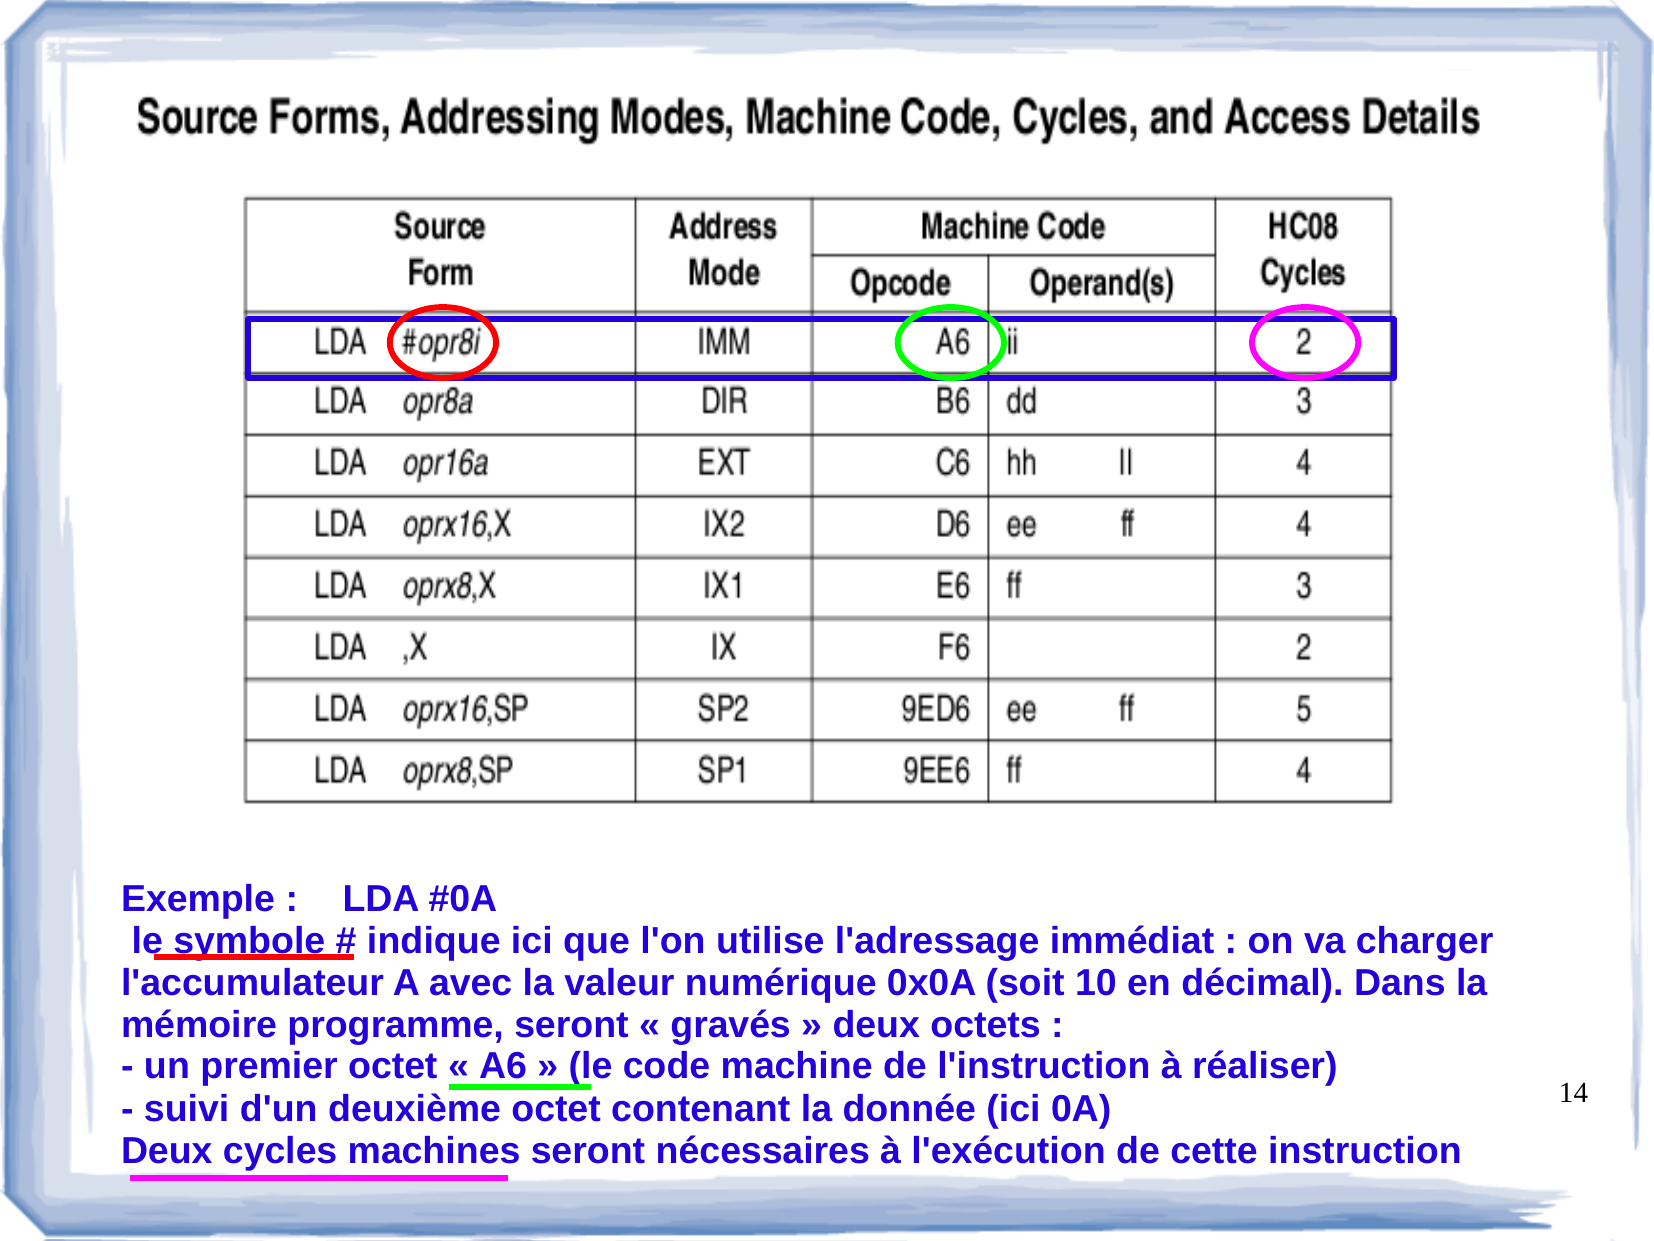

Exemple :	LDA #0A
 le symbole # indique ici que l'on utilise l'adressage immédiat : on va charger l'accumulateur A avec la valeur numérique 0x0A (soit 10 en décimal). Dans la mémoire programme, seront « gravés » deux octets :
- un premier octet « A6 » (le code machine de l'instruction à réaliser)
- suivi d'un deuxième octet contenant la donnée (ici 0A)
Deux cycles machines seront nécessaires à l'exécution de cette instruction
14